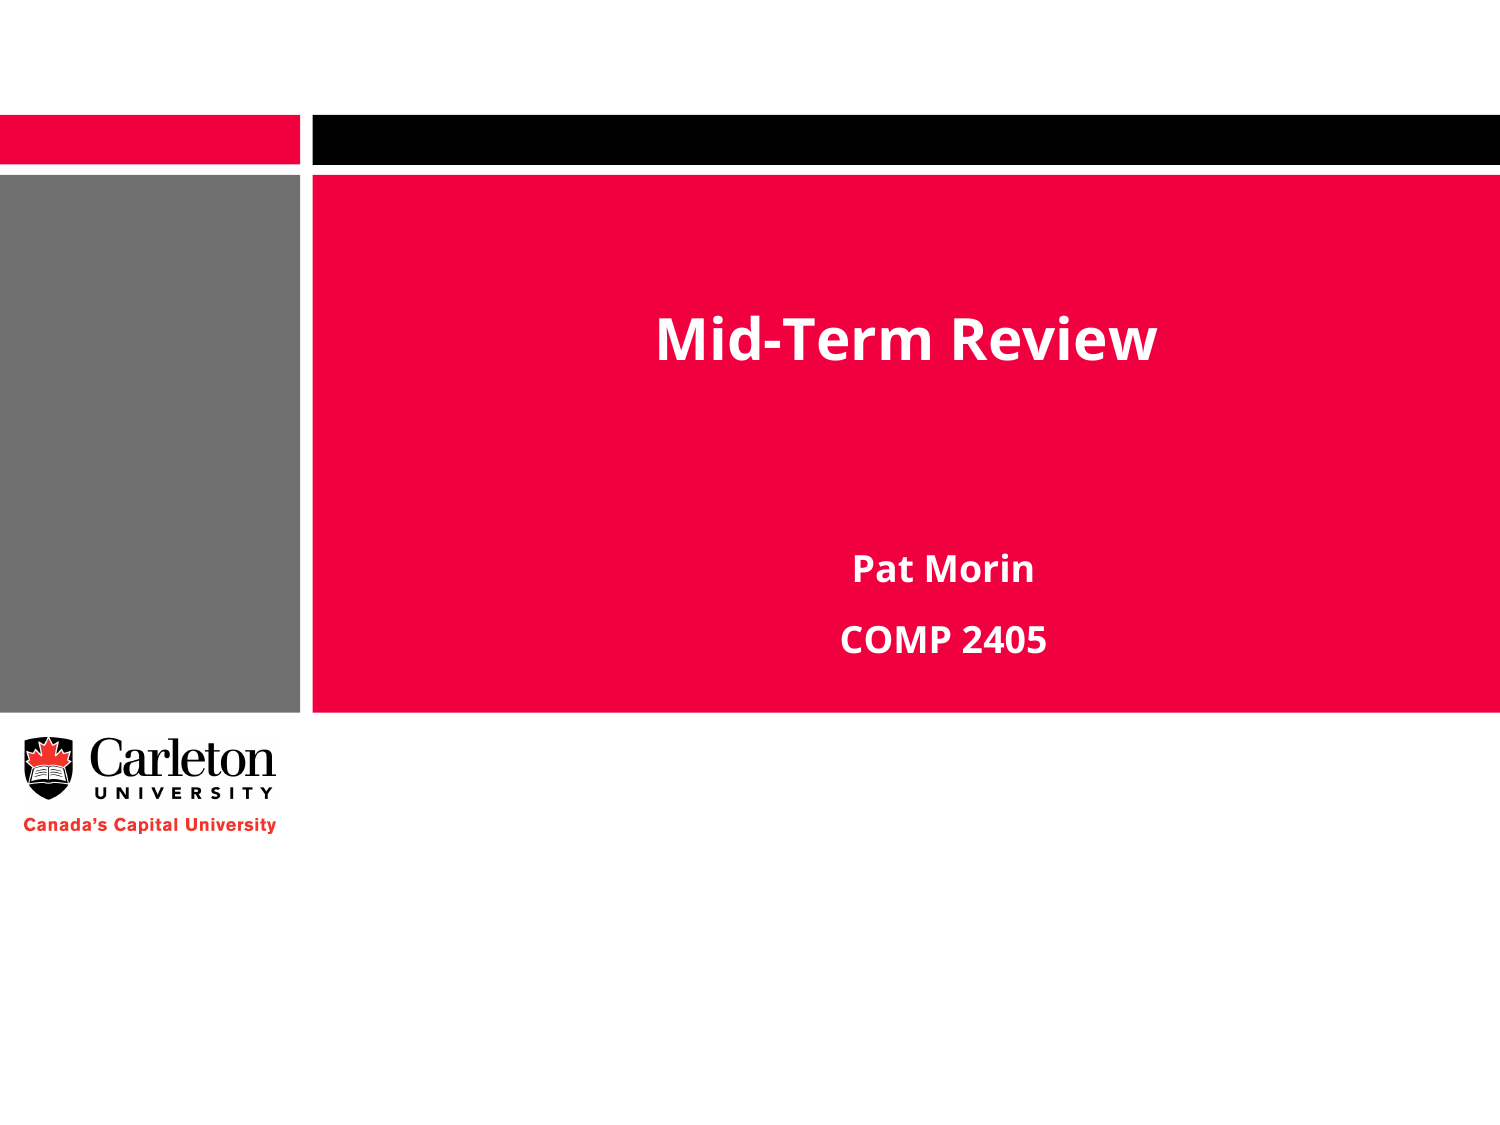

# Mid-Term Review
Pat Morin
COMP 2405